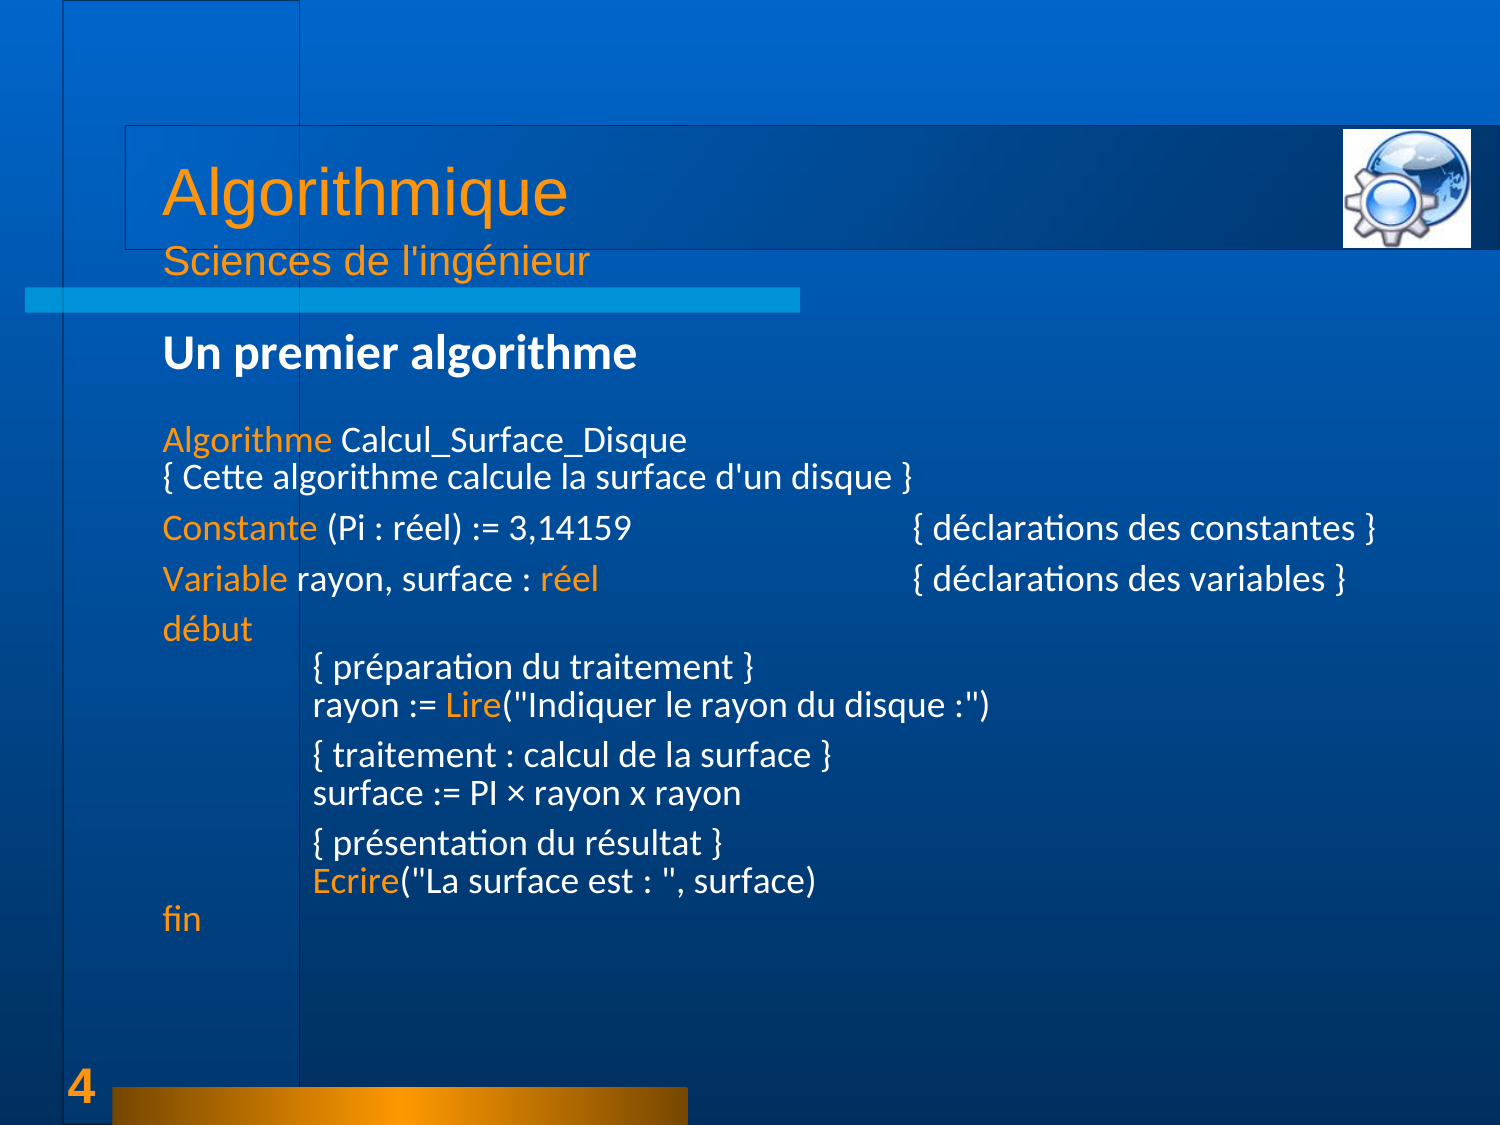

Un premier algorithme
Algorithme Calcul_Surface_Disque
{ Cette algorithme calcule la surface d'un disque }
Constante (Pi : réel) := 3,14159		{ déclarations des constantes }
Variable rayon, surface : réel			{ déclarations des variables }
début
	{ préparation du traitement }
	rayon := Lire("Indiquer le rayon du disque :")
	{ traitement : calcul de la surface }
	surface := PI × rayon x rayon
	{ présentation du résultat }
	Ecrire("La surface est : ", surface)
fin